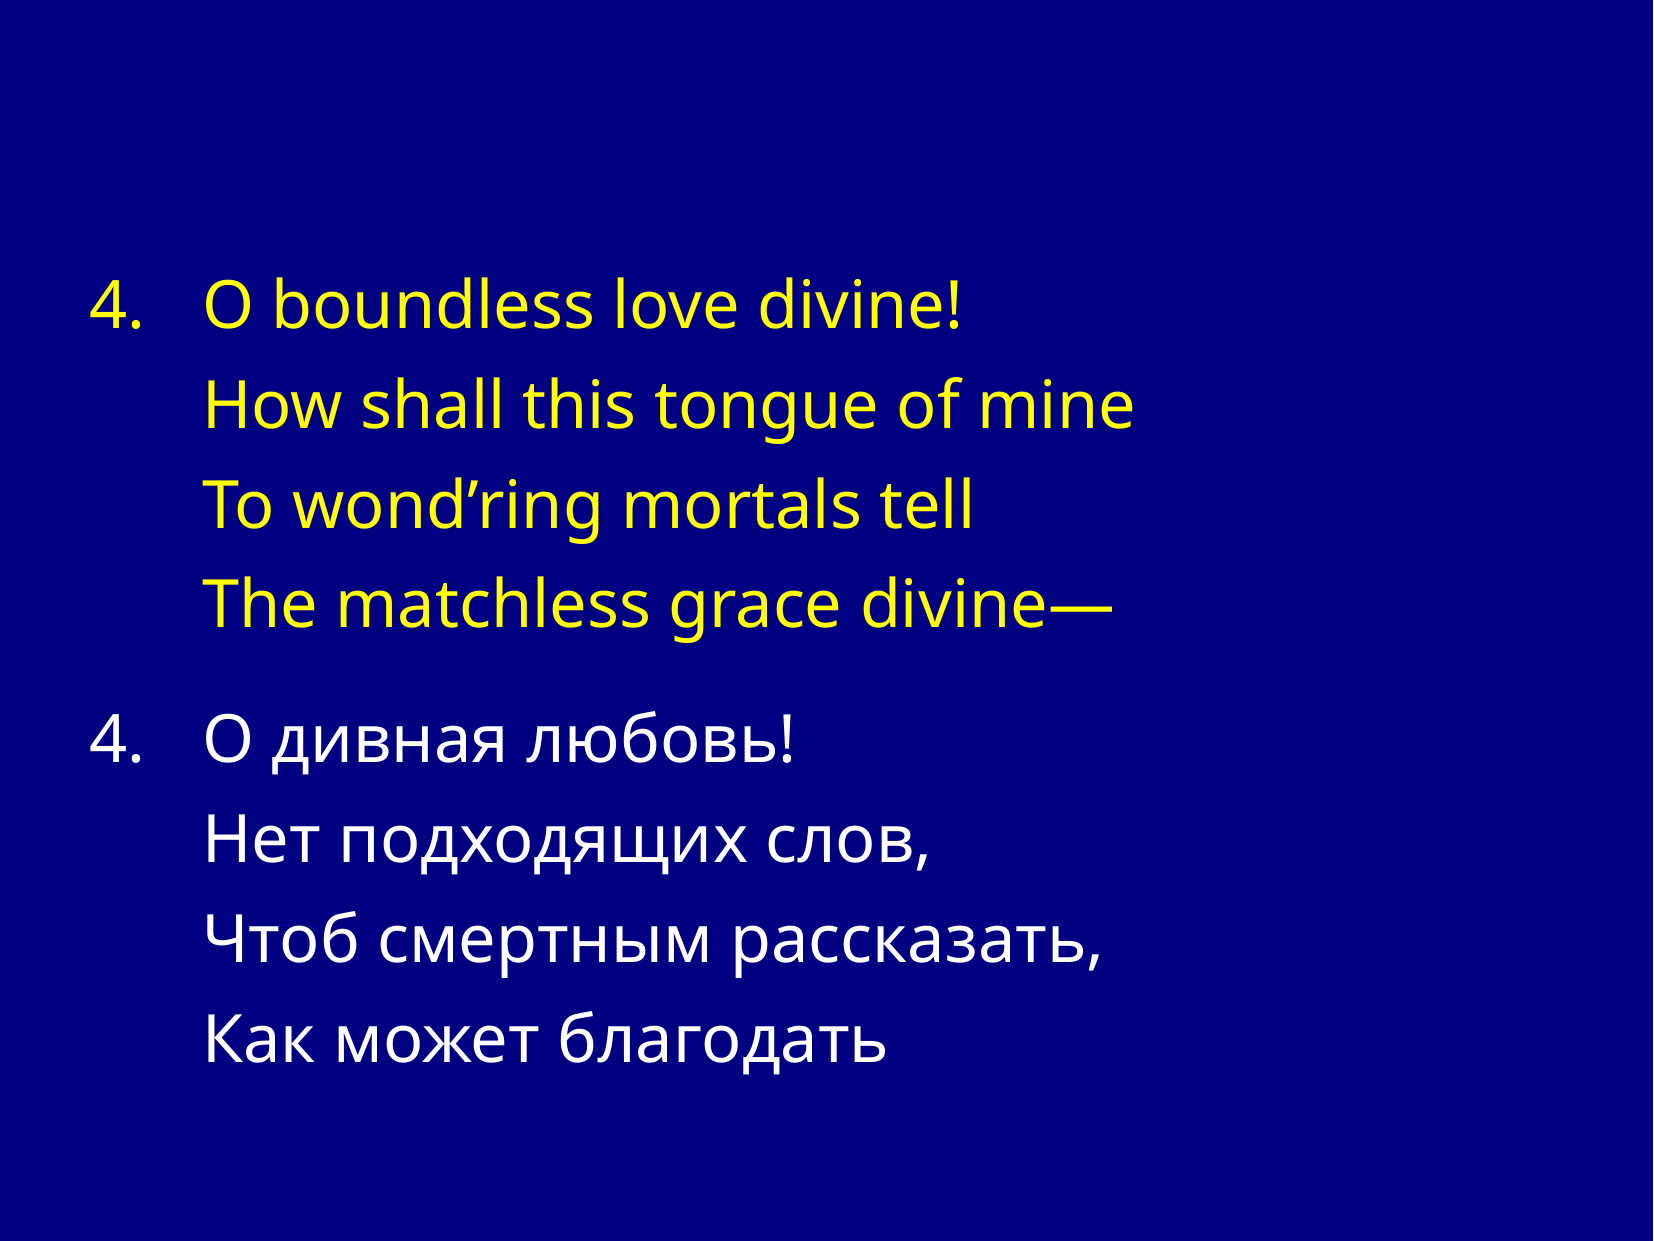

4.	O boundless love divine!
	How shall this tongue of mine
	To wond’ring mortals tell
	The matchless grace divine—
4.	О дивная любовь!
	Нет подходящих слов,
	Чтоб смертным рассказать,
	Как может благодать